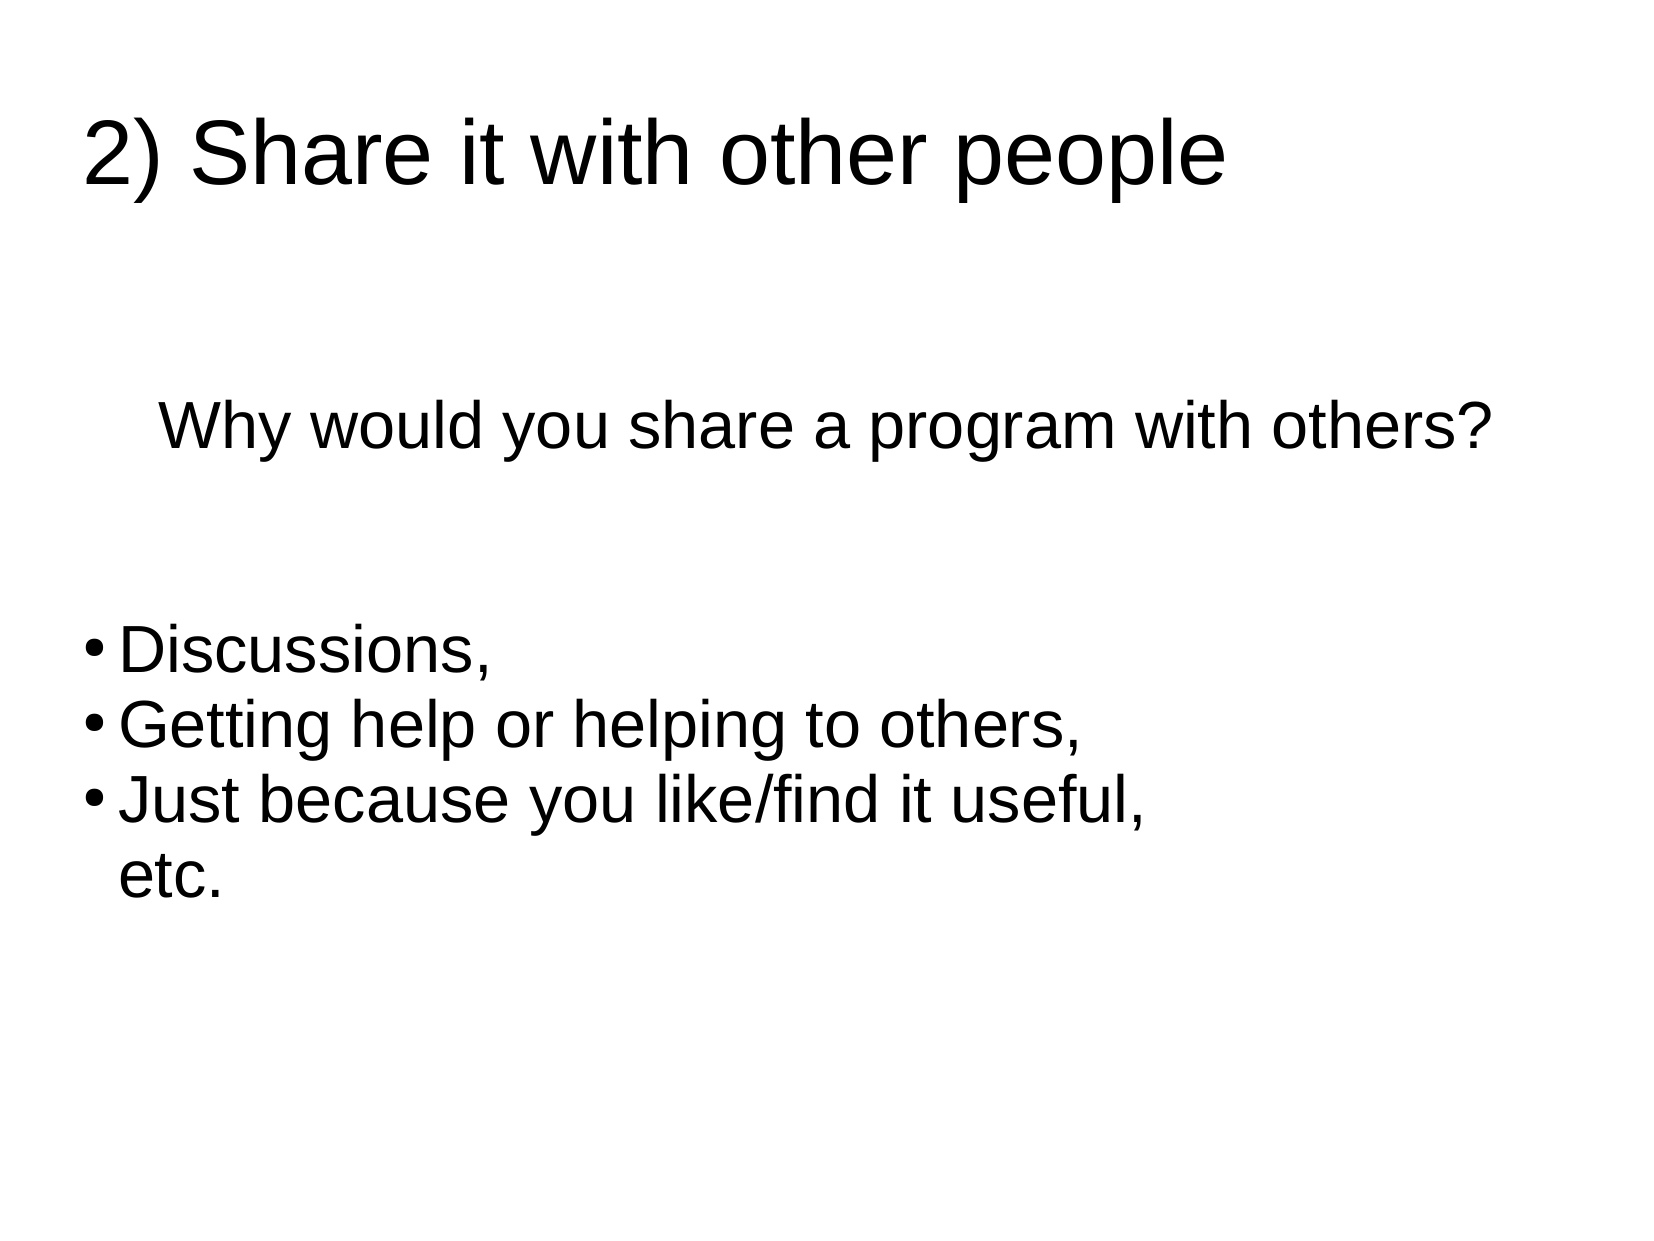

# 2) Share it with other people
Why would you share a program with others?
Discussions,
Getting help or helping to others,
Just because you like/find it useful,
etc.